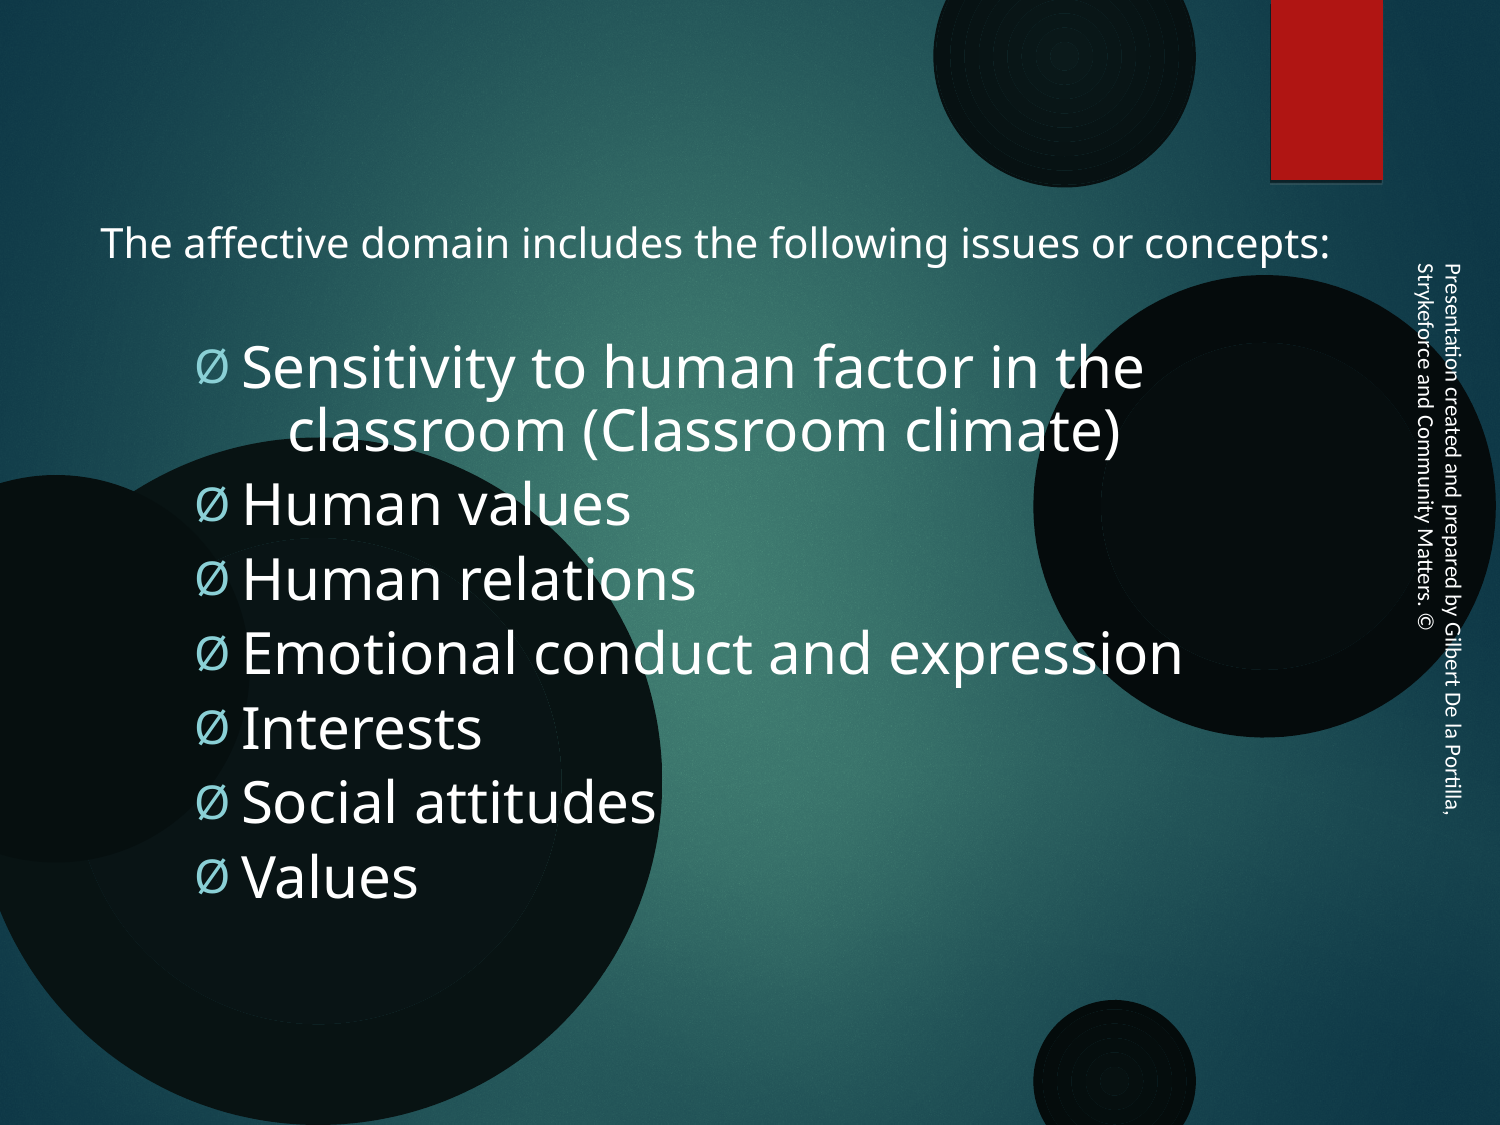

# The affective domain includes the following issues or concepts:
Sensitivity to human factor in the classroom (Classroom climate)
Human values
Human relations
Emotional conduct and expression
Interests
Social attitudes
Values
Presentation created and prepared by Gilbert De la Portilla, Strykeforce and Community Matters. ©